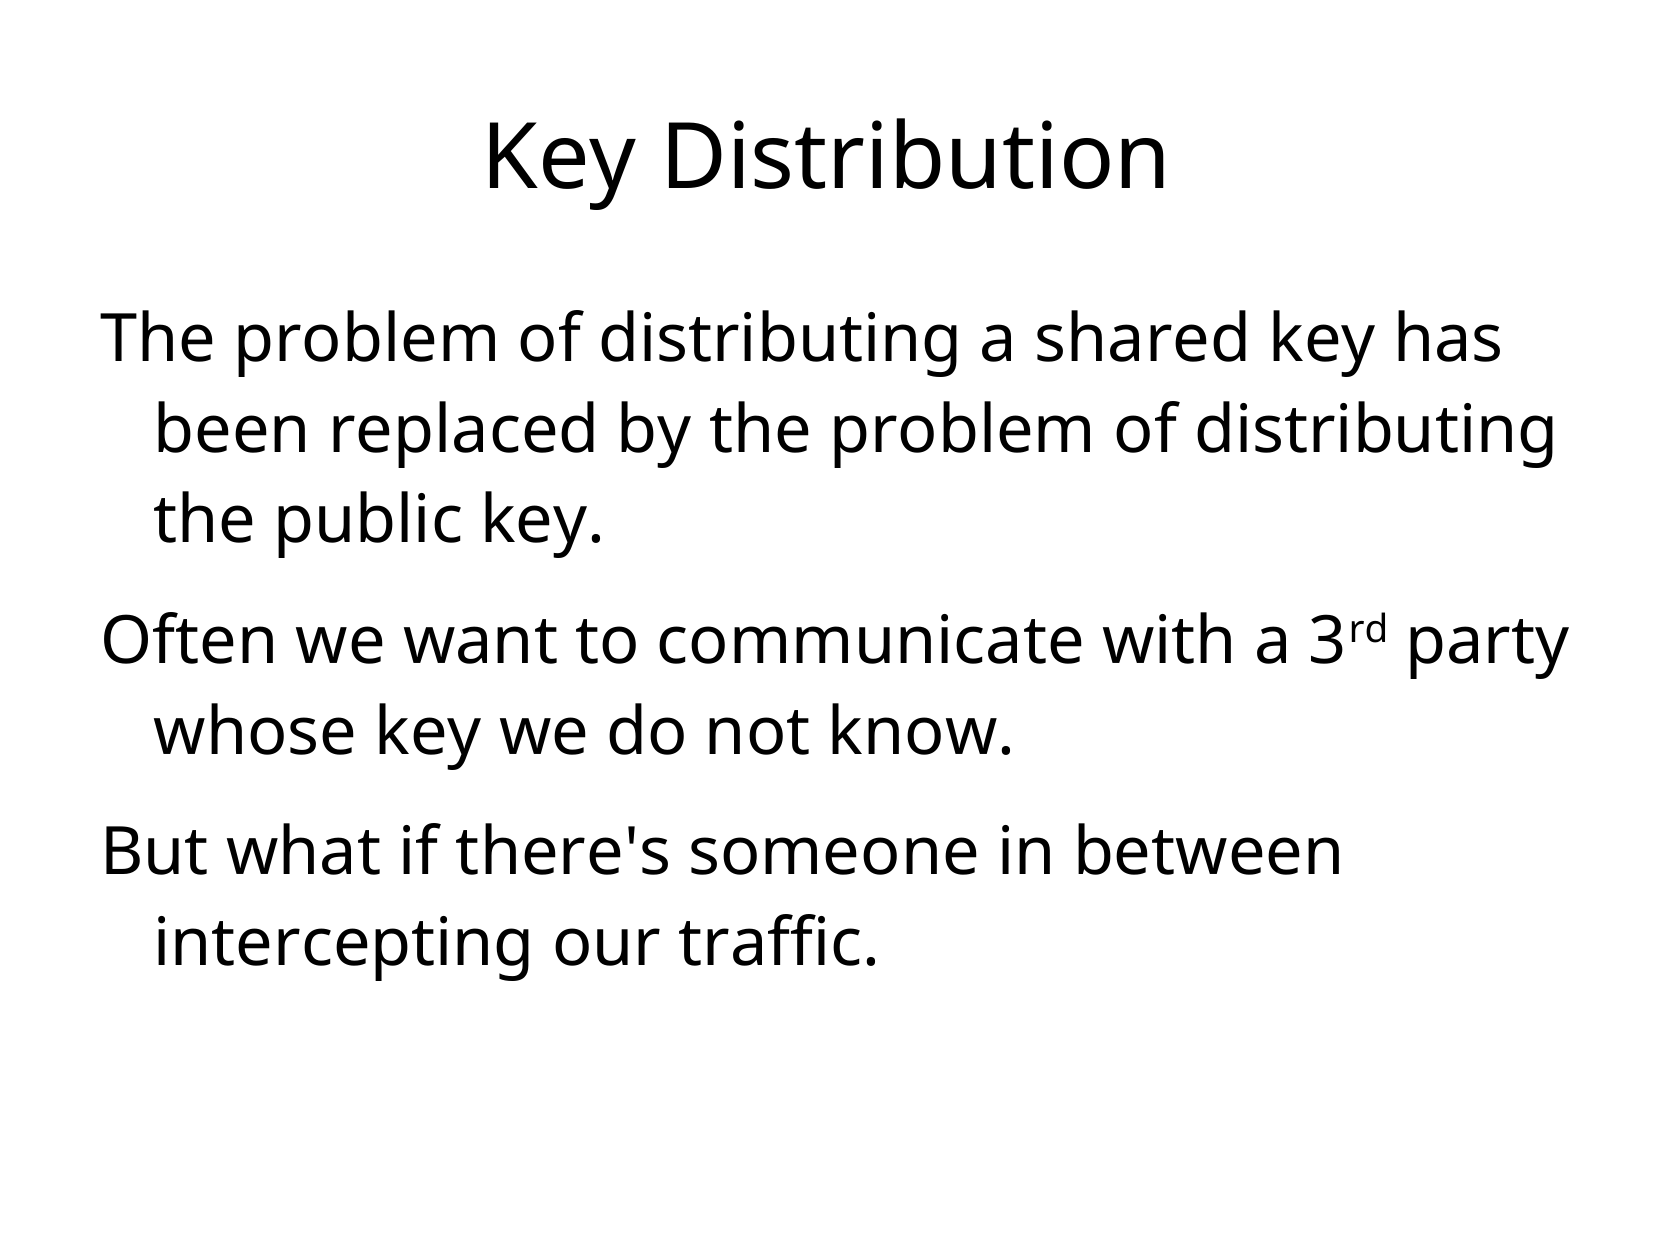

# Key Distribution
The problem of distributing a shared key has been replaced by the problem of distributing the public key.
Often we want to communicate with a 3rd party whose key we do not know.
But what if there's someone in between intercepting our traffic.